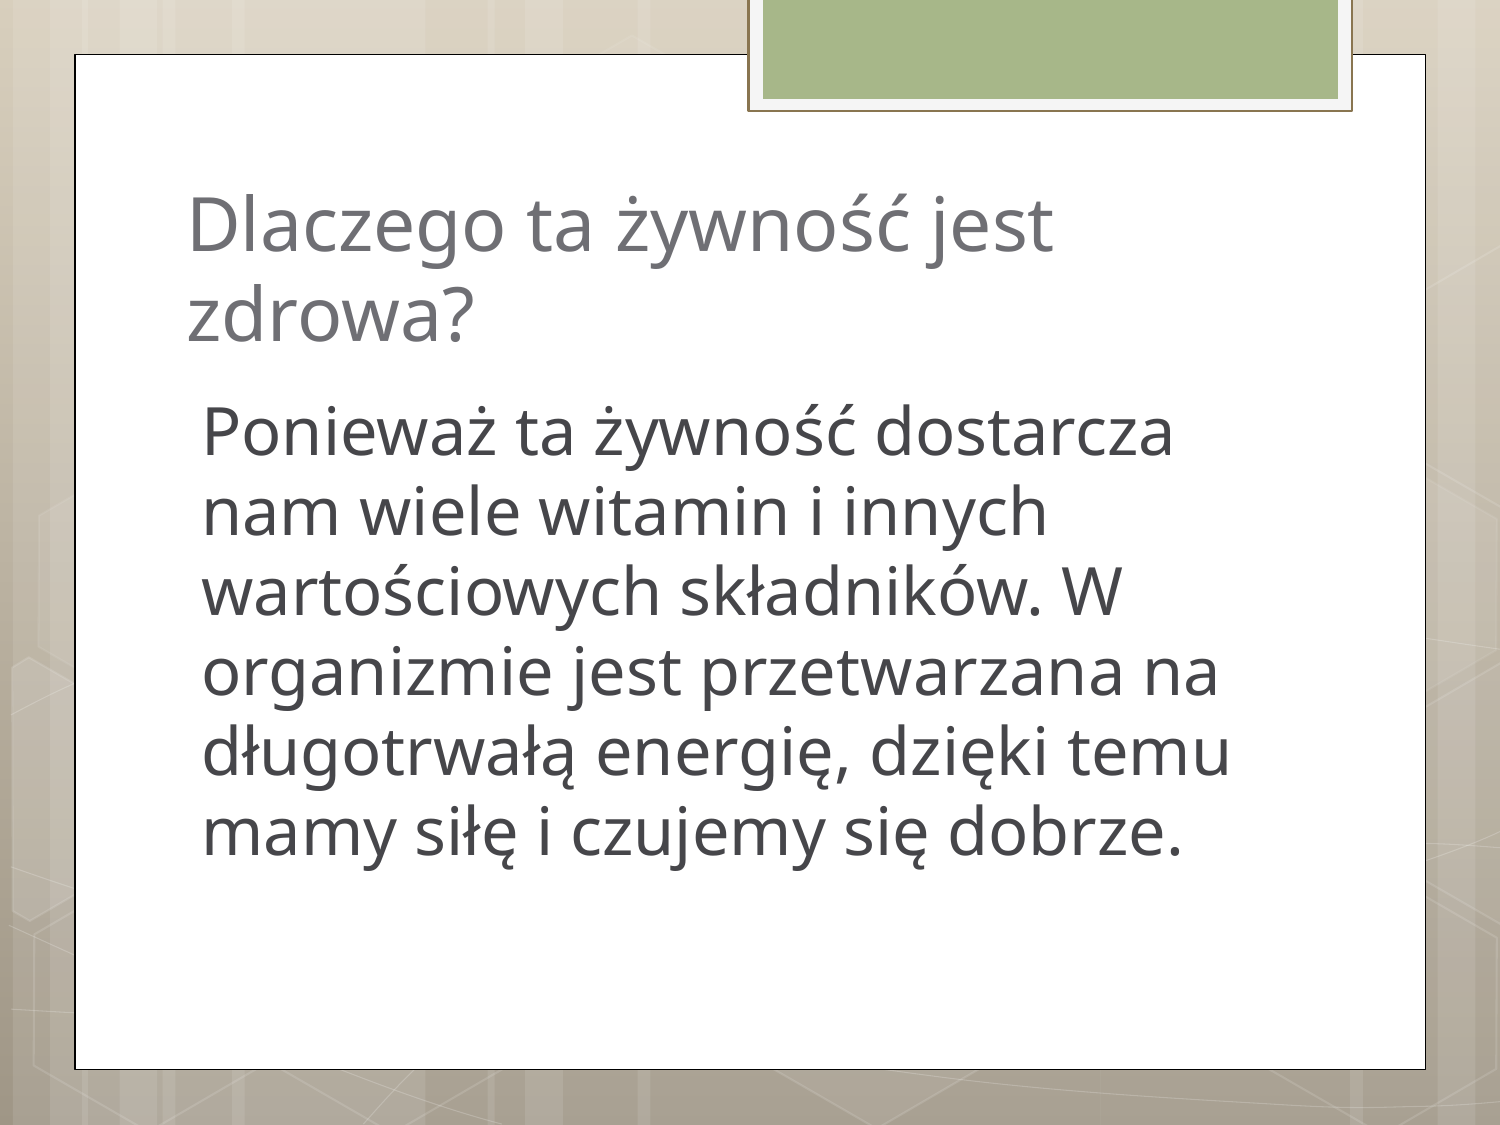

# Dlaczego ta żywność jest zdrowa?
Ponieważ ta żywność dostarcza nam wiele witamin i innych wartościowych składników. W organizmie jest przetwarzana na długotrwałą energię, dzięki temu mamy siłę i czujemy się dobrze.